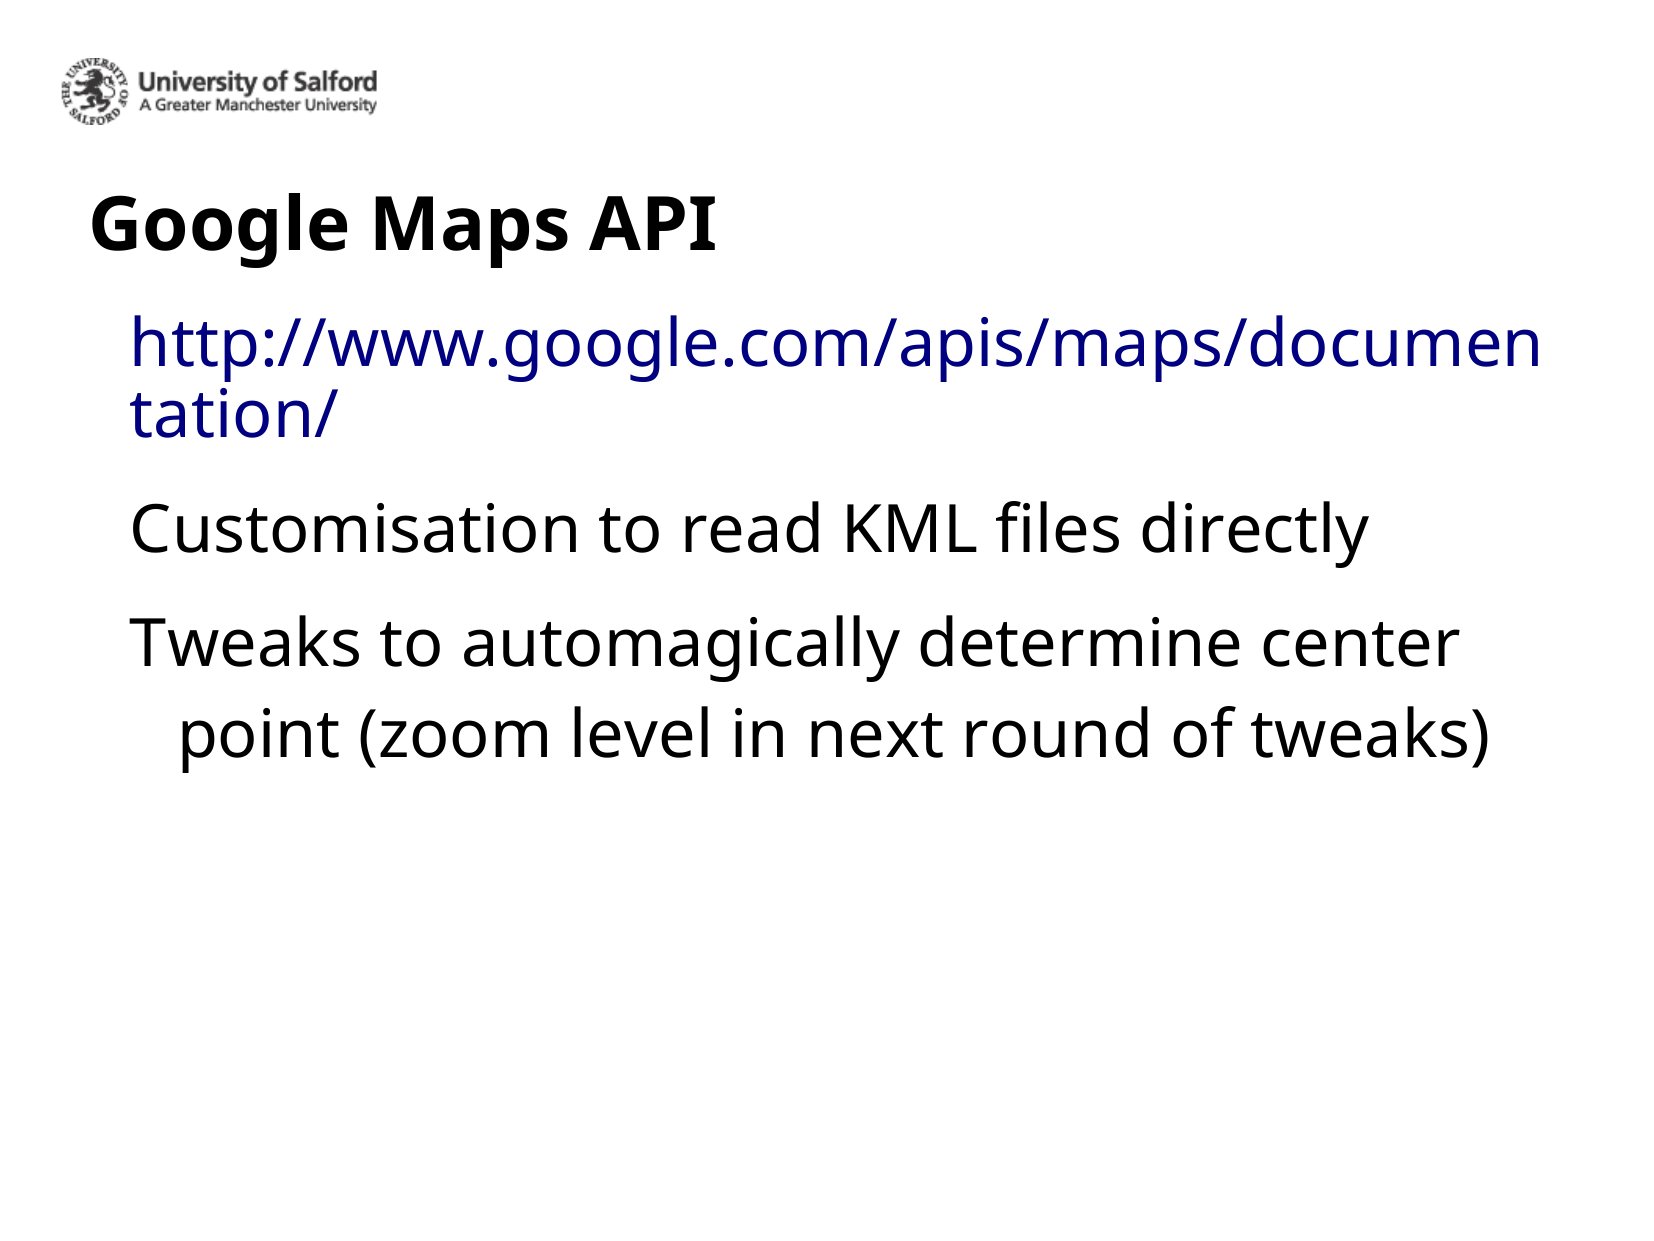

# Google Maps API
http://www.google.com/apis/maps/documentation/
Customisation to read KML files directly
Tweaks to automagically determine center point (zoom level in next round of tweaks)